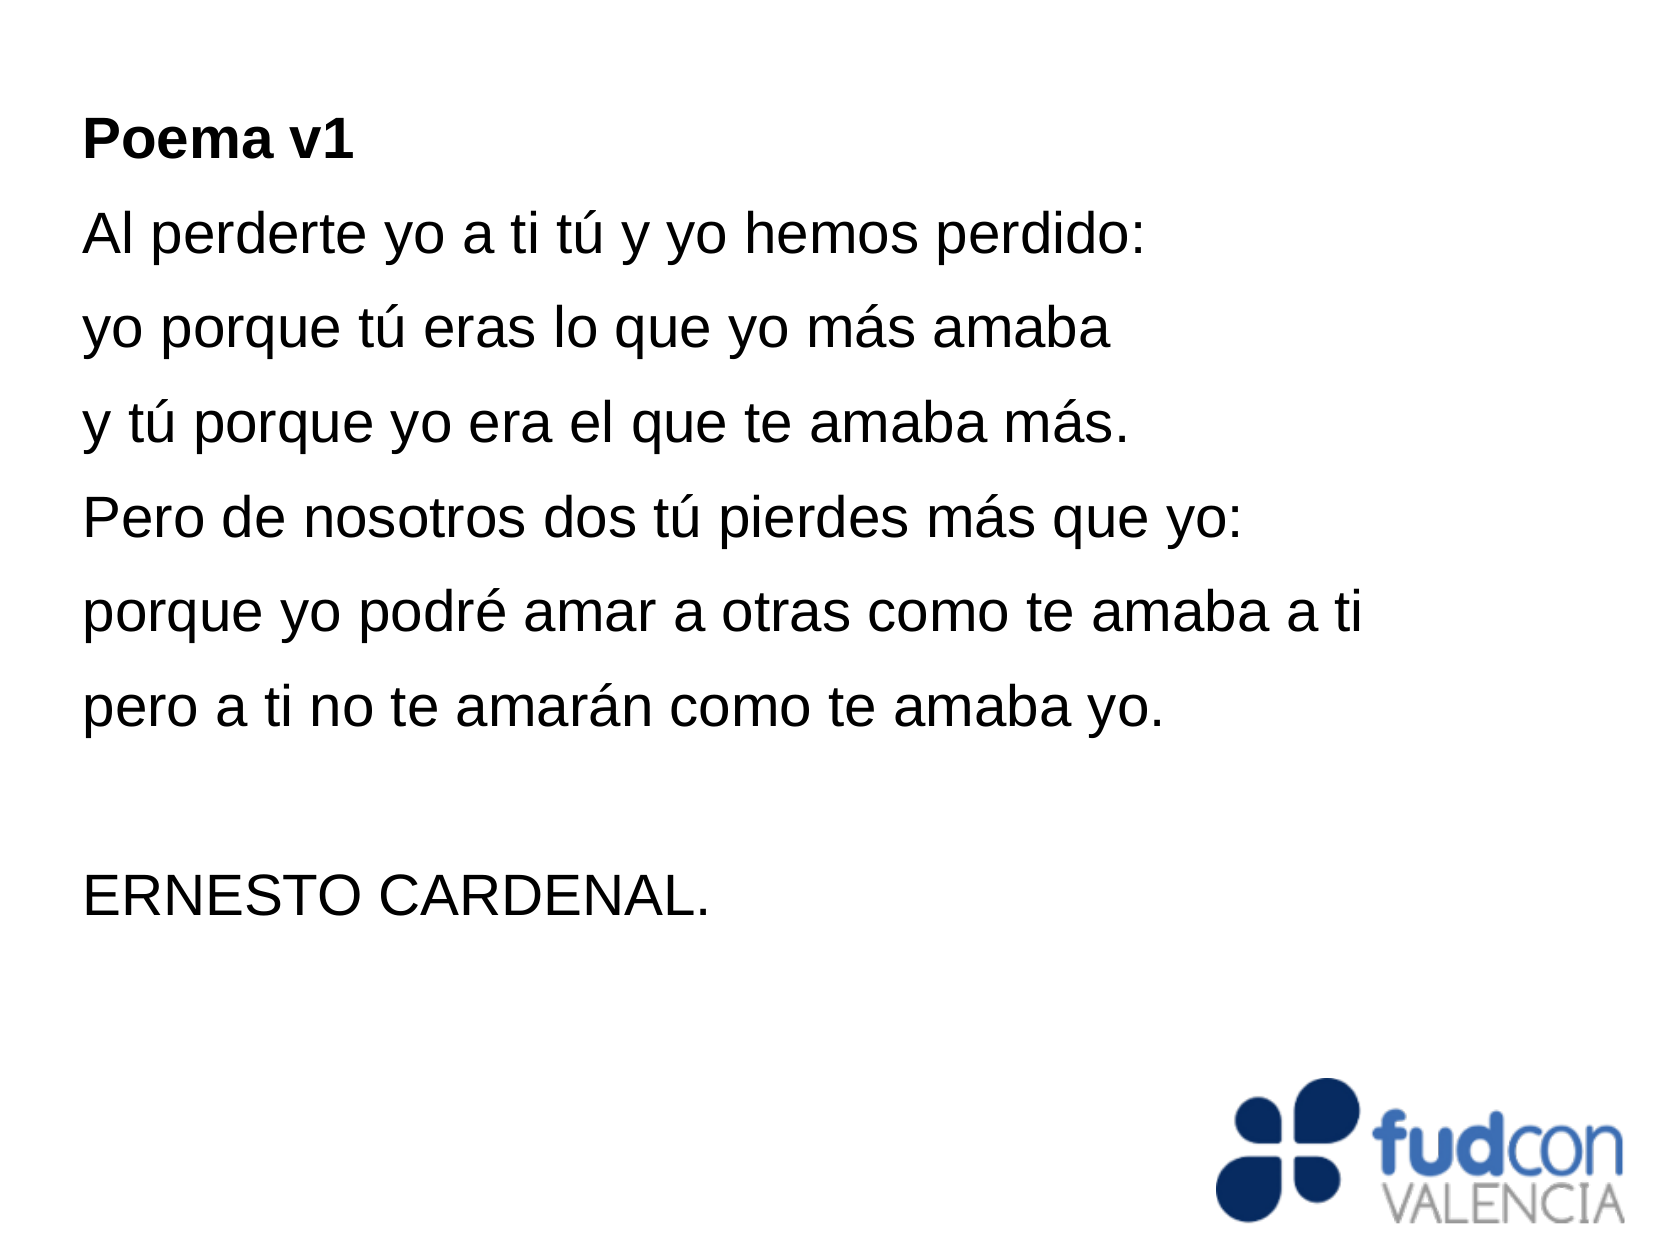

# Poema v1
Al perderte yo a ti tú y yo hemos perdido:
yo porque tú eras lo que yo más amaba
y tú porque yo era el que te amaba más.
Pero de nosotros dos tú pierdes más que yo:
porque yo podré amar a otras como te amaba a ti
pero a ti no te amarán como te amaba yo.
ERNESTO CARDENAL.